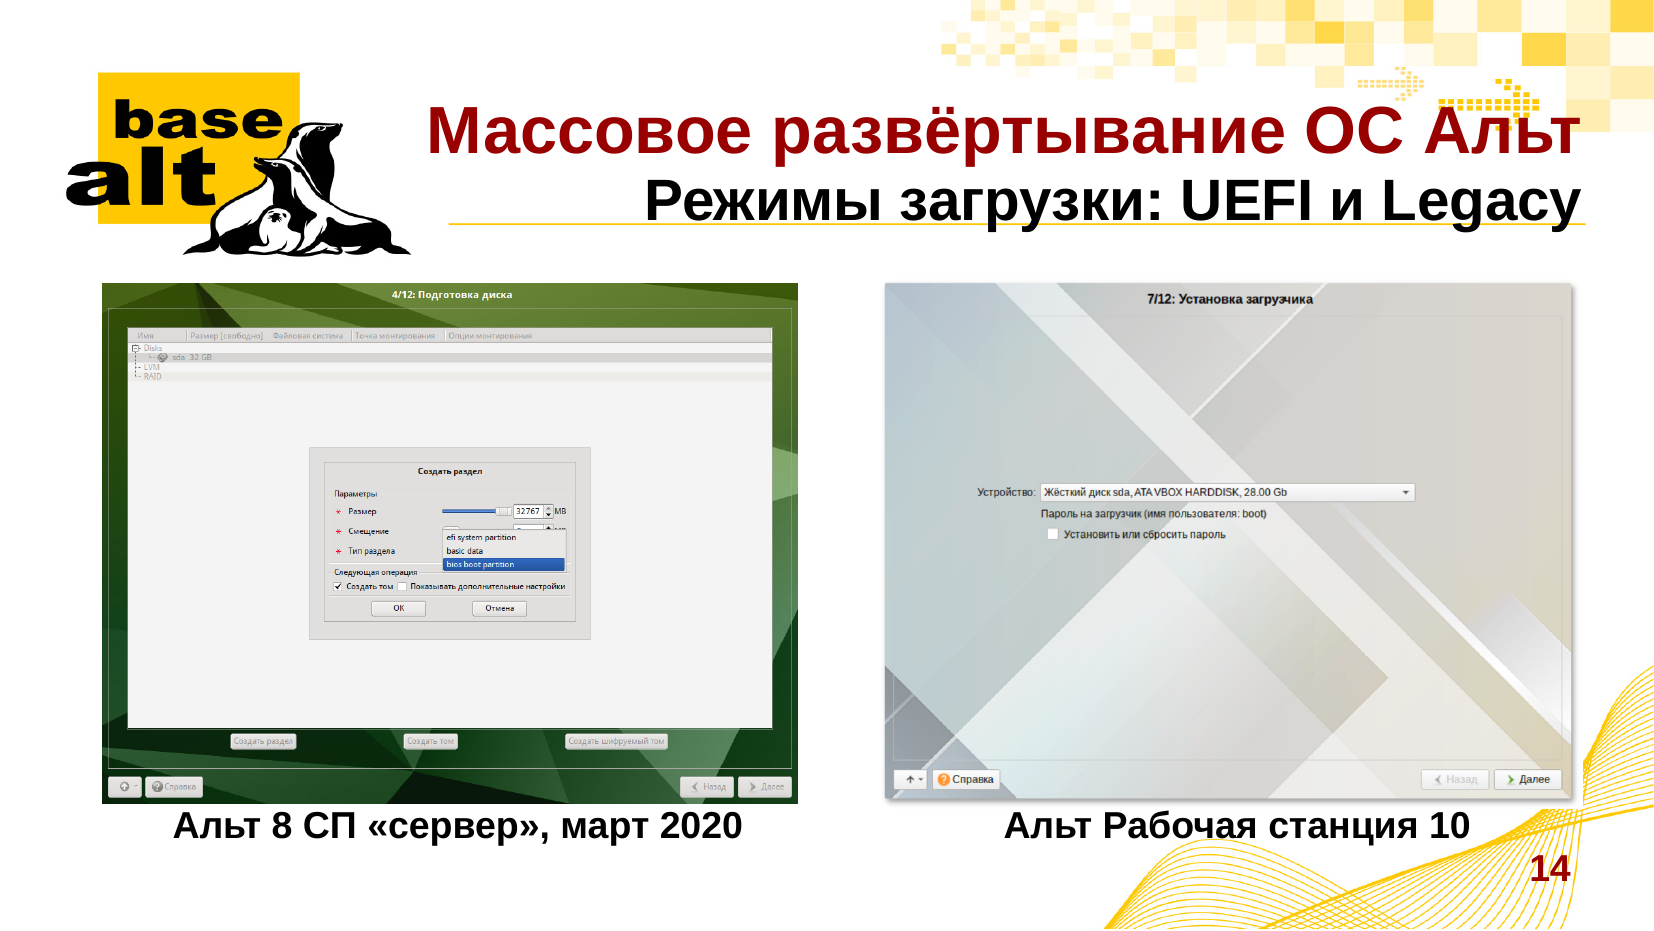

# Массовое развёртывание ОС Альт Режимы загрузки: UEFI и Legacy
Альт 8 СП «сервер», март 2020
Альт Рабочая станция 10
14